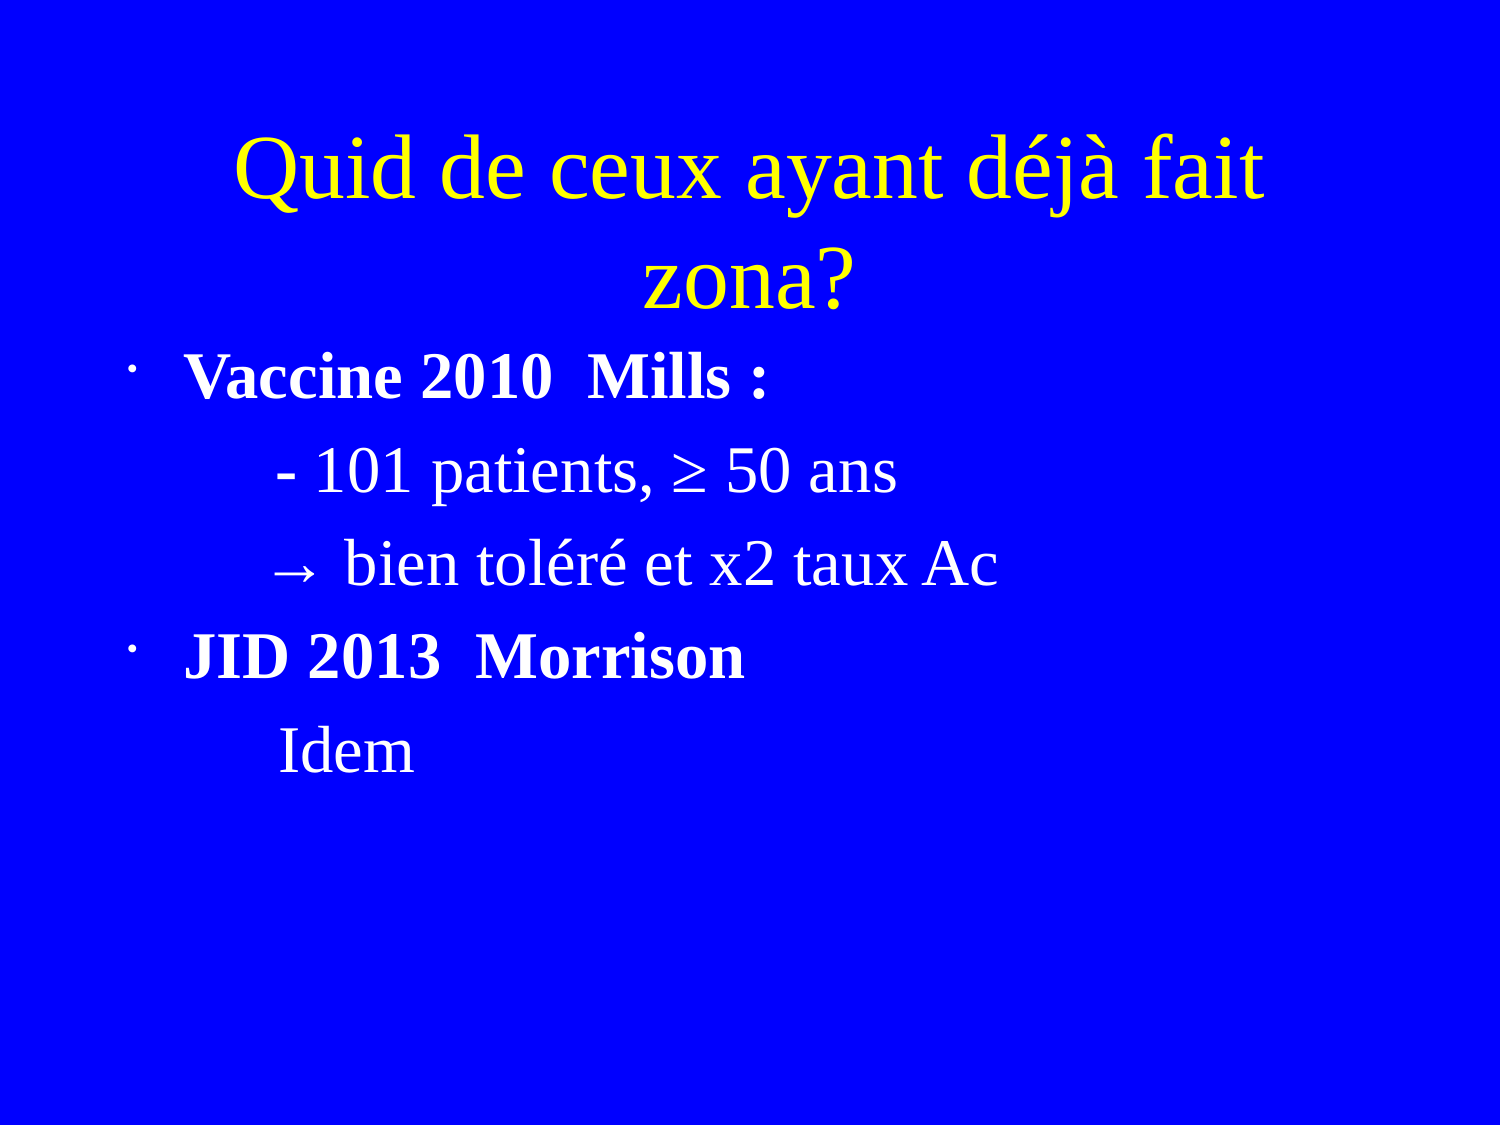

# Quid de ceux ayant déjà fait zona?
Vaccine 2010 Mills :
 		- 101 patients, ≥ 50 ans
 → bien toléré et x2 taux Ac
JID 2013 Morrison
 Idem